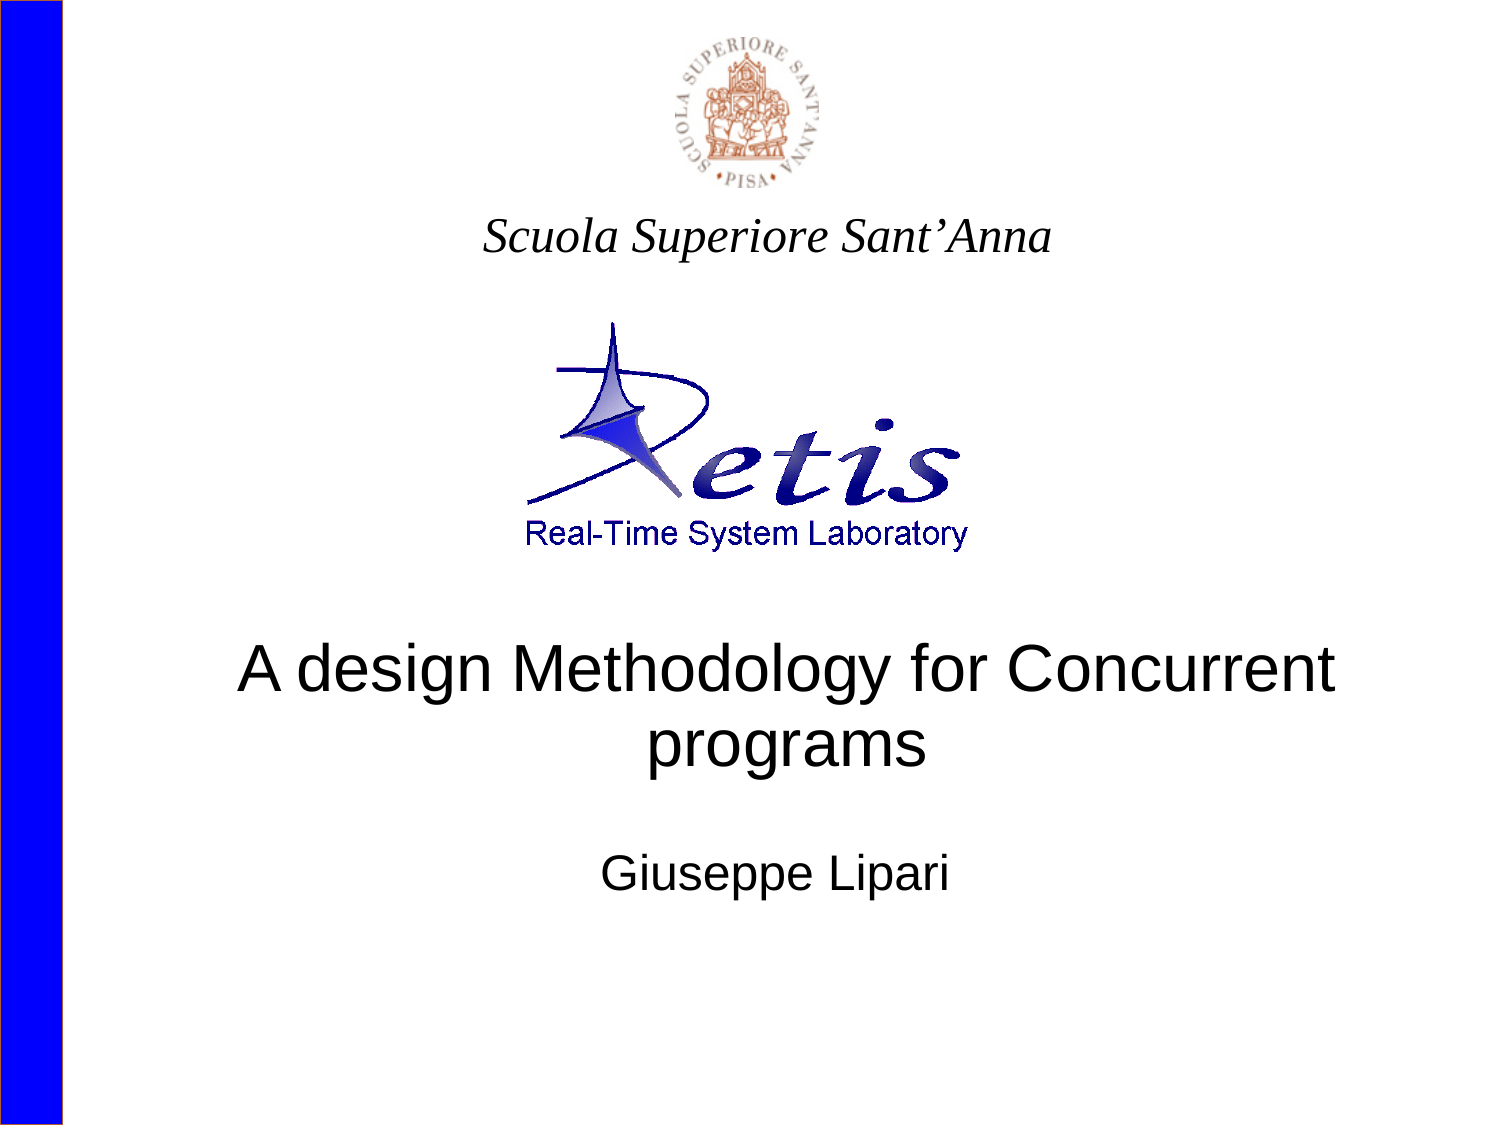

# A design Methodology for Concurrent programs
Giuseppe Lipari